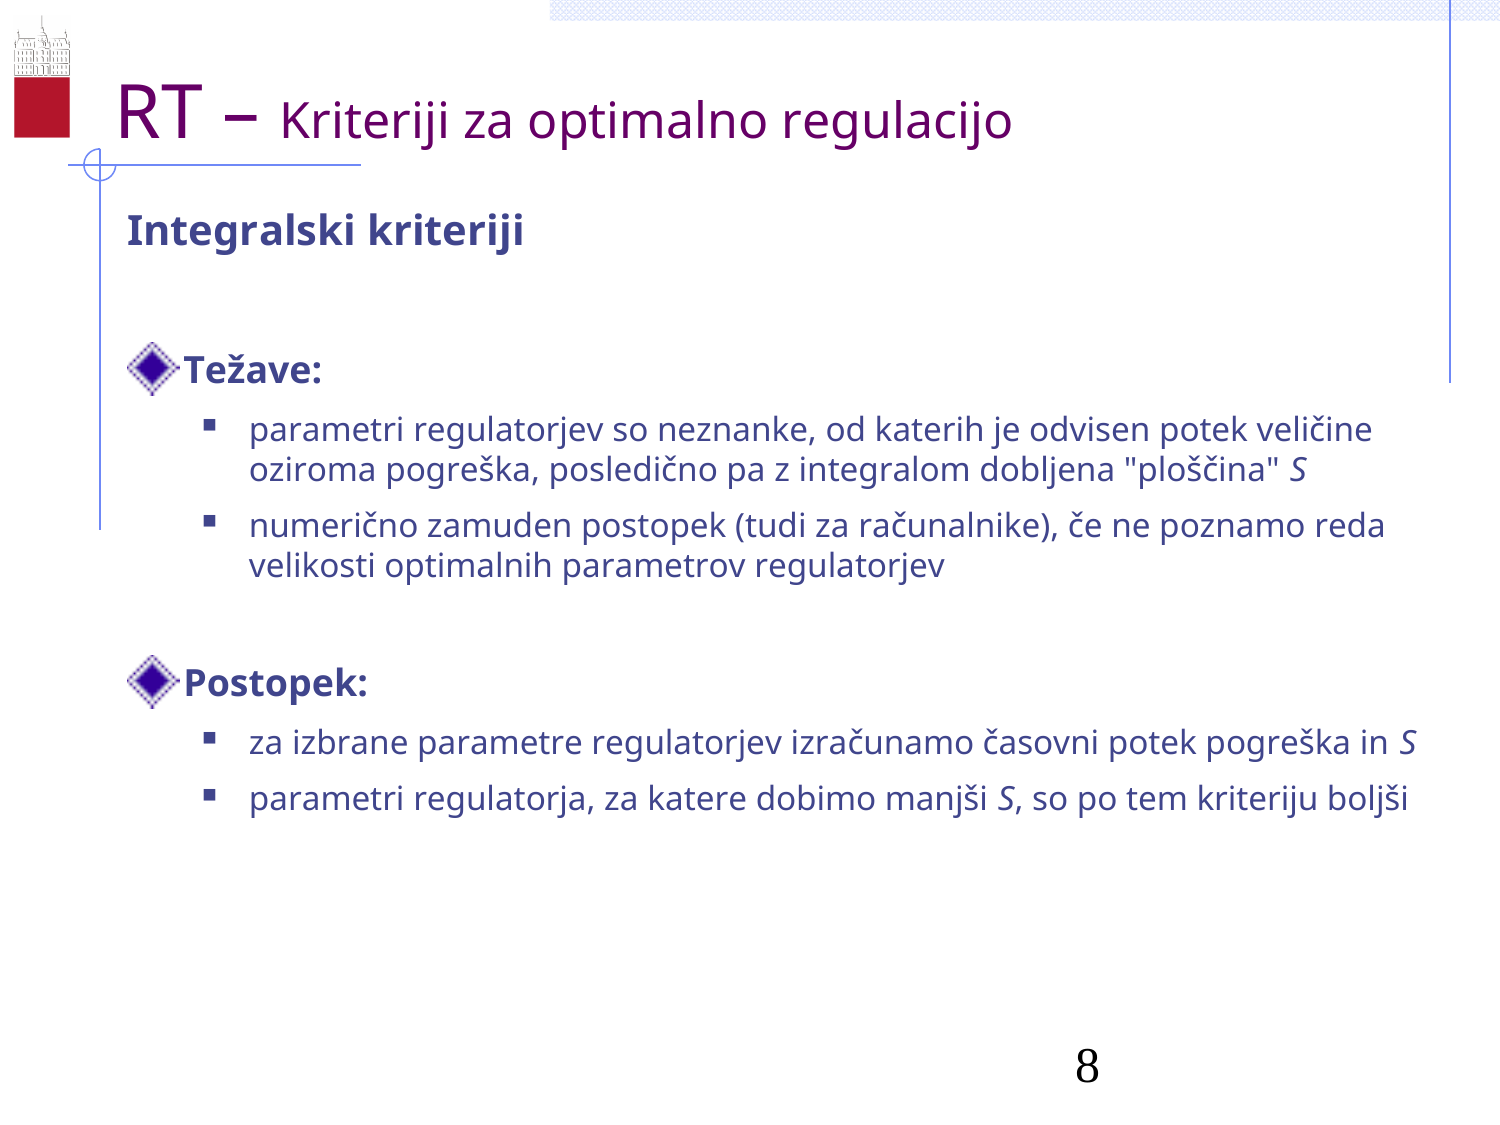

RT – Kriteriji za optimalno regulacijo
# Integralski kriteriji
Težave:
parametri regulatorjev so neznanke, od katerih je odvisen potek veličine oziroma pogreška, posledično pa z integralom dobljena "ploščina" S
numerično zamuden postopek (tudi za računalnike), če ne poznamo reda velikosti optimalnih parametrov regulatorjev
Postopek:
za izbrane parametre regulatorjev izračunamo časovni potek pogreška in S
parametri regulatorja, za katere dobimo manjši S, so po tem kriteriju boljši
8